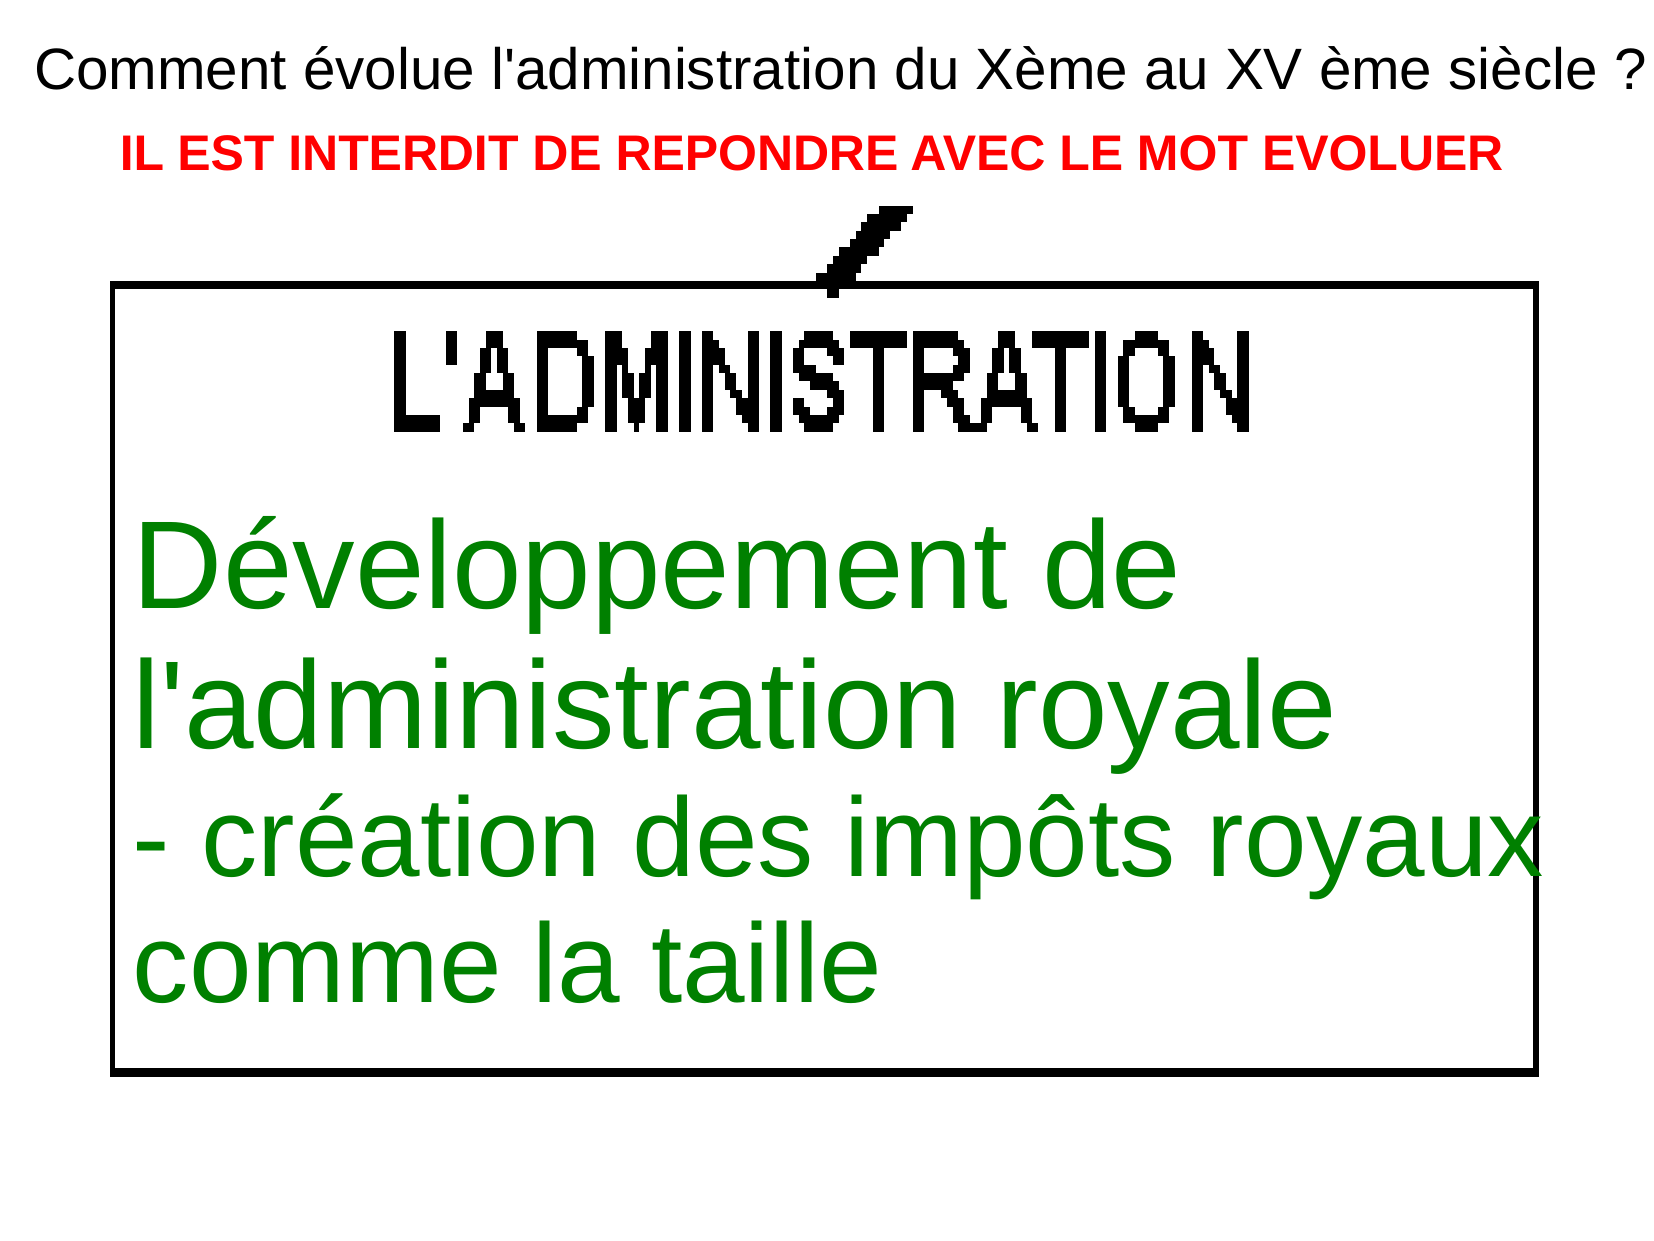

Comment évolue l'administration du Xème au XV ème siècle ?
IL EST INTERDIT DE REPONDRE AVEC LE MOT EVOLUER
Développement de l'administration royale
- création des impôts royaux comme la taille